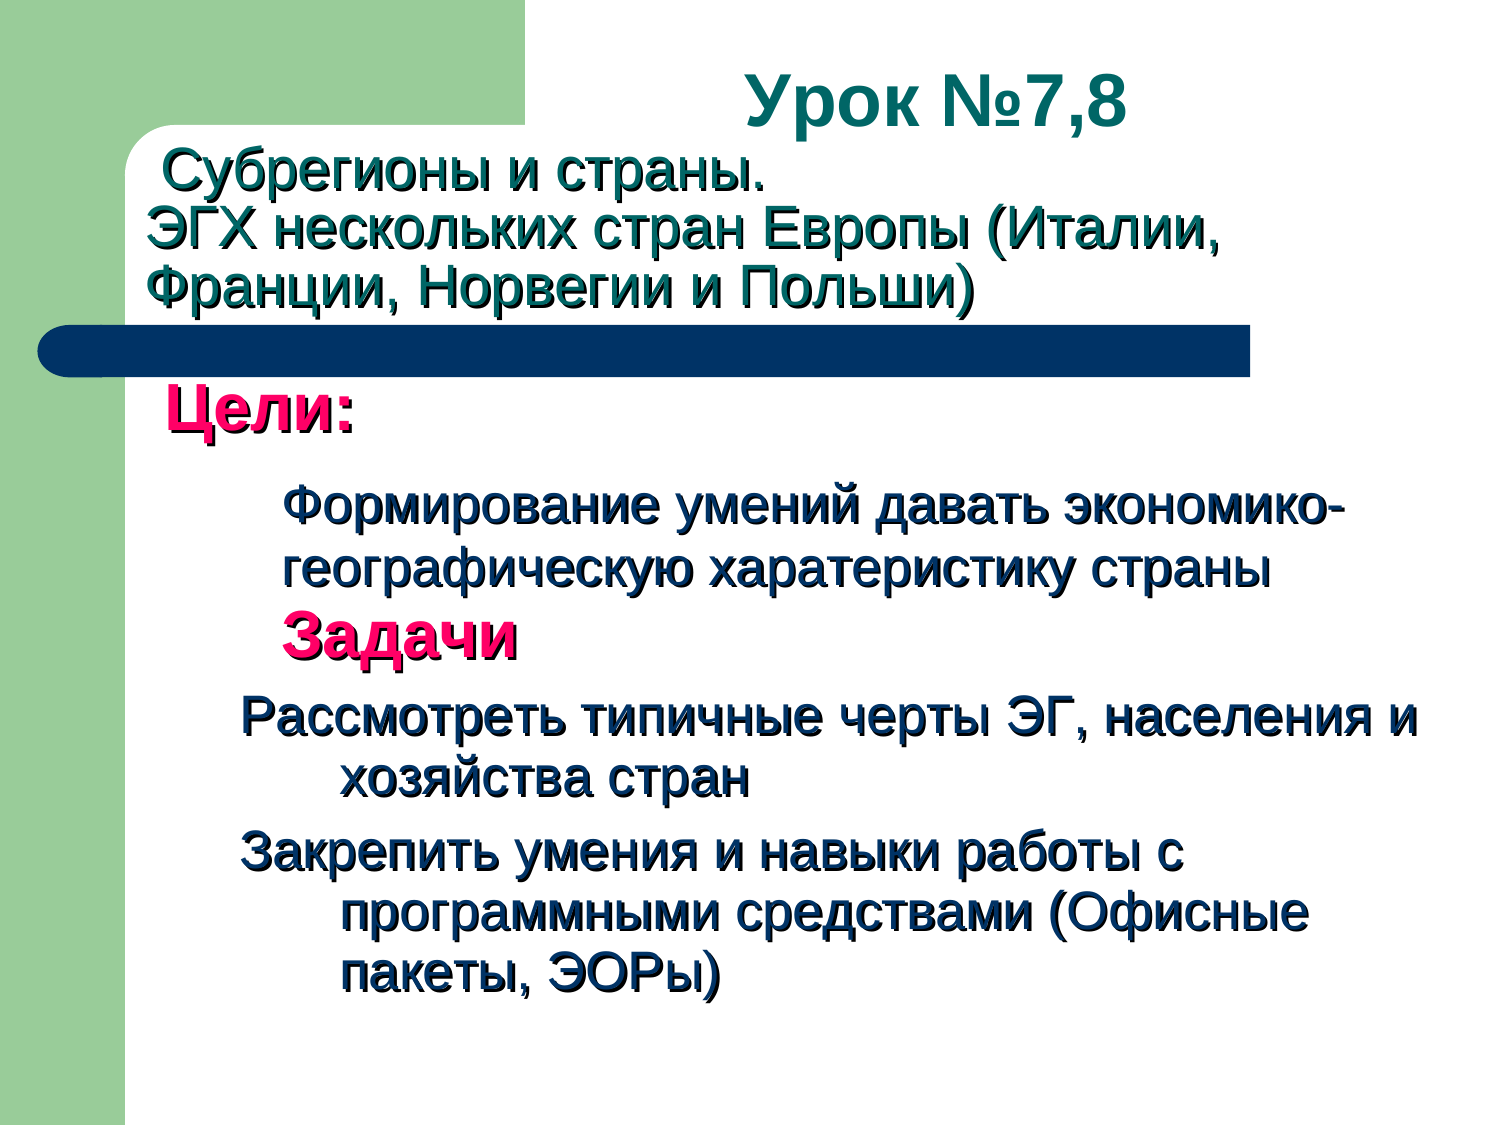

# Урок №7,8 Субрегионы и страны. ЭГХ нескольких стран Европы (Италии, Франции, Норвегии и Польши)
Цели:
	Формирование умений давать экономико-географическую харатеристику страны Задачи
Рассмотреть типичные черты ЭГ, населения и хозяйства стран
Закрепить умения и навыки работы с программными средствами (Офисные пакеты, ЭОРы)